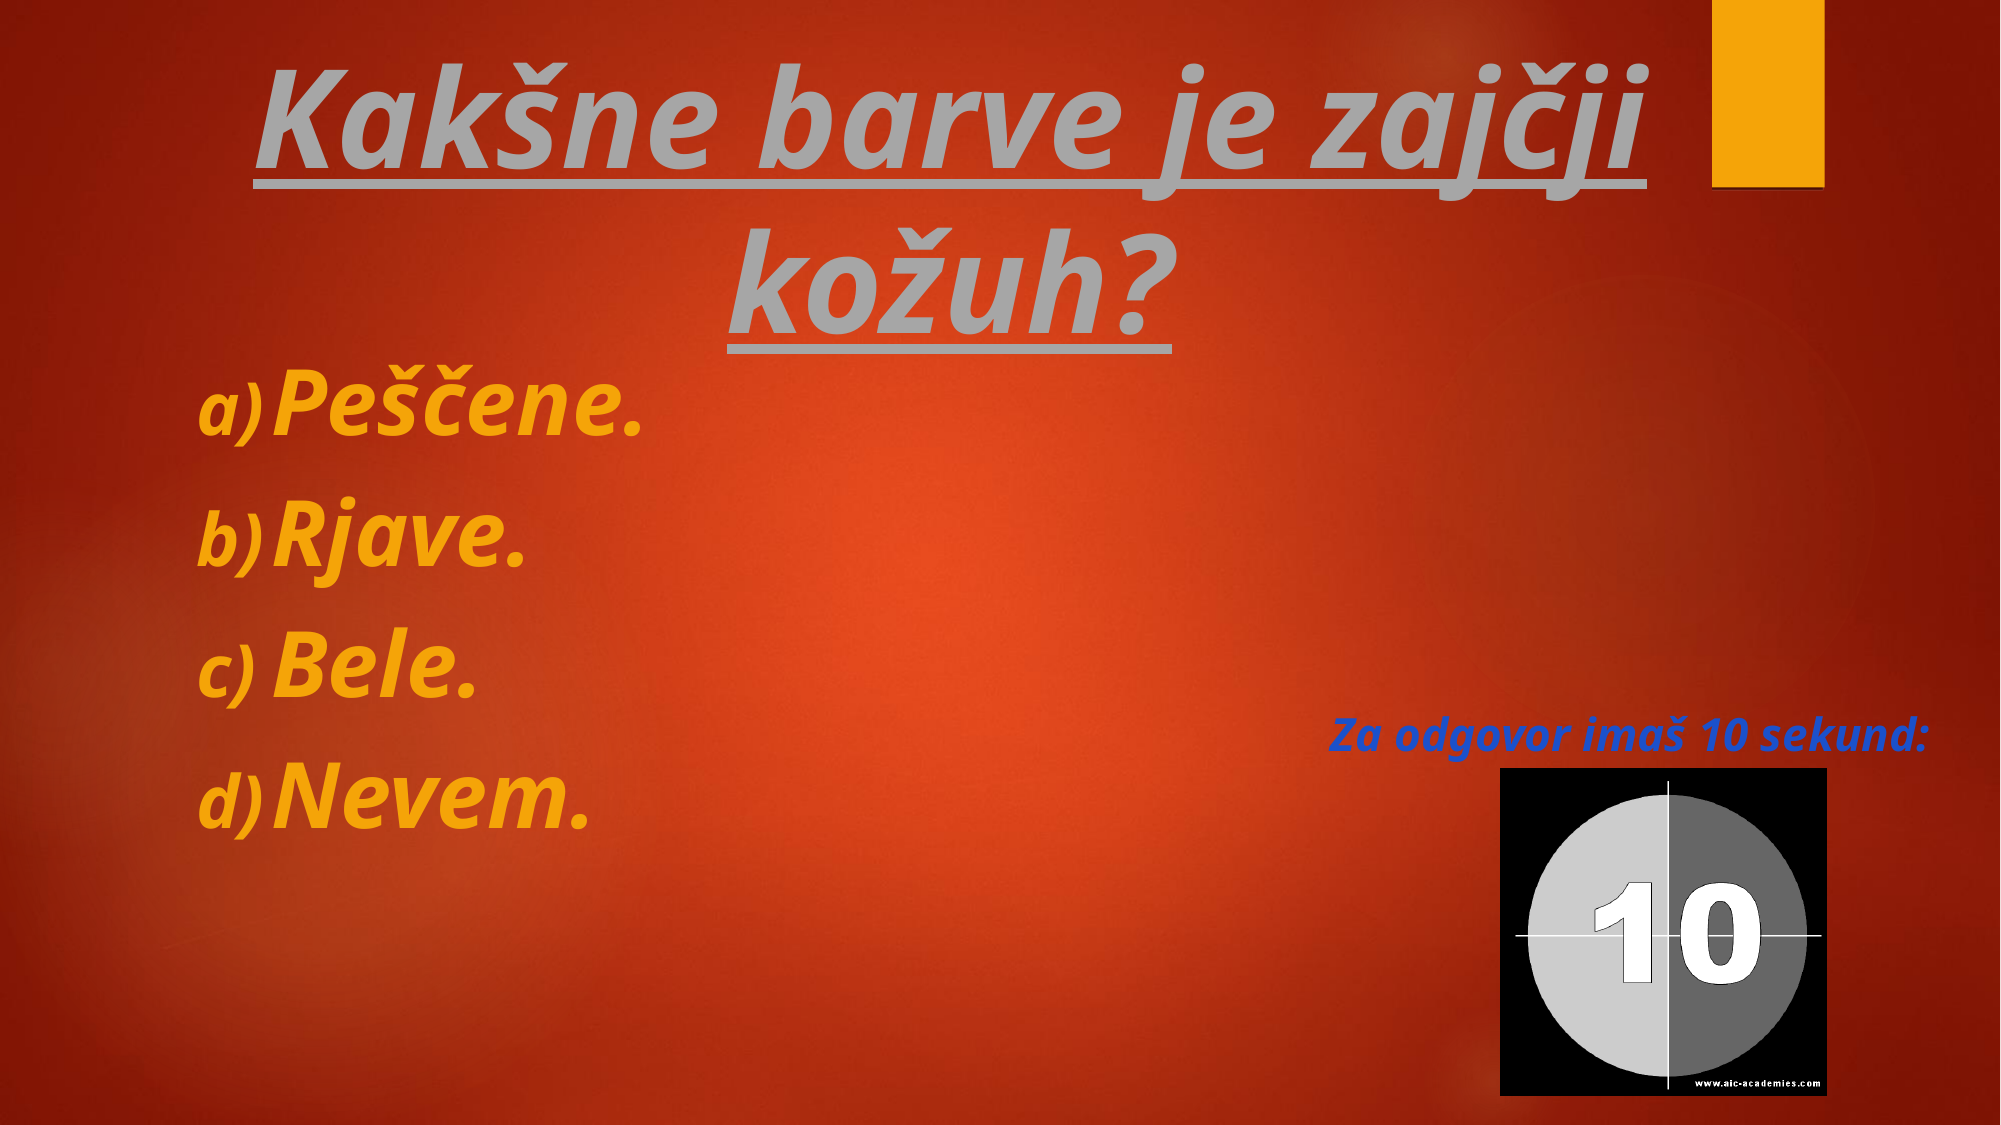

# Kakšne barve je zajčji kožuh?
Peščene.
Rjave.
Bele.
Nevem.
Za odgovor imaš 10 sekund: